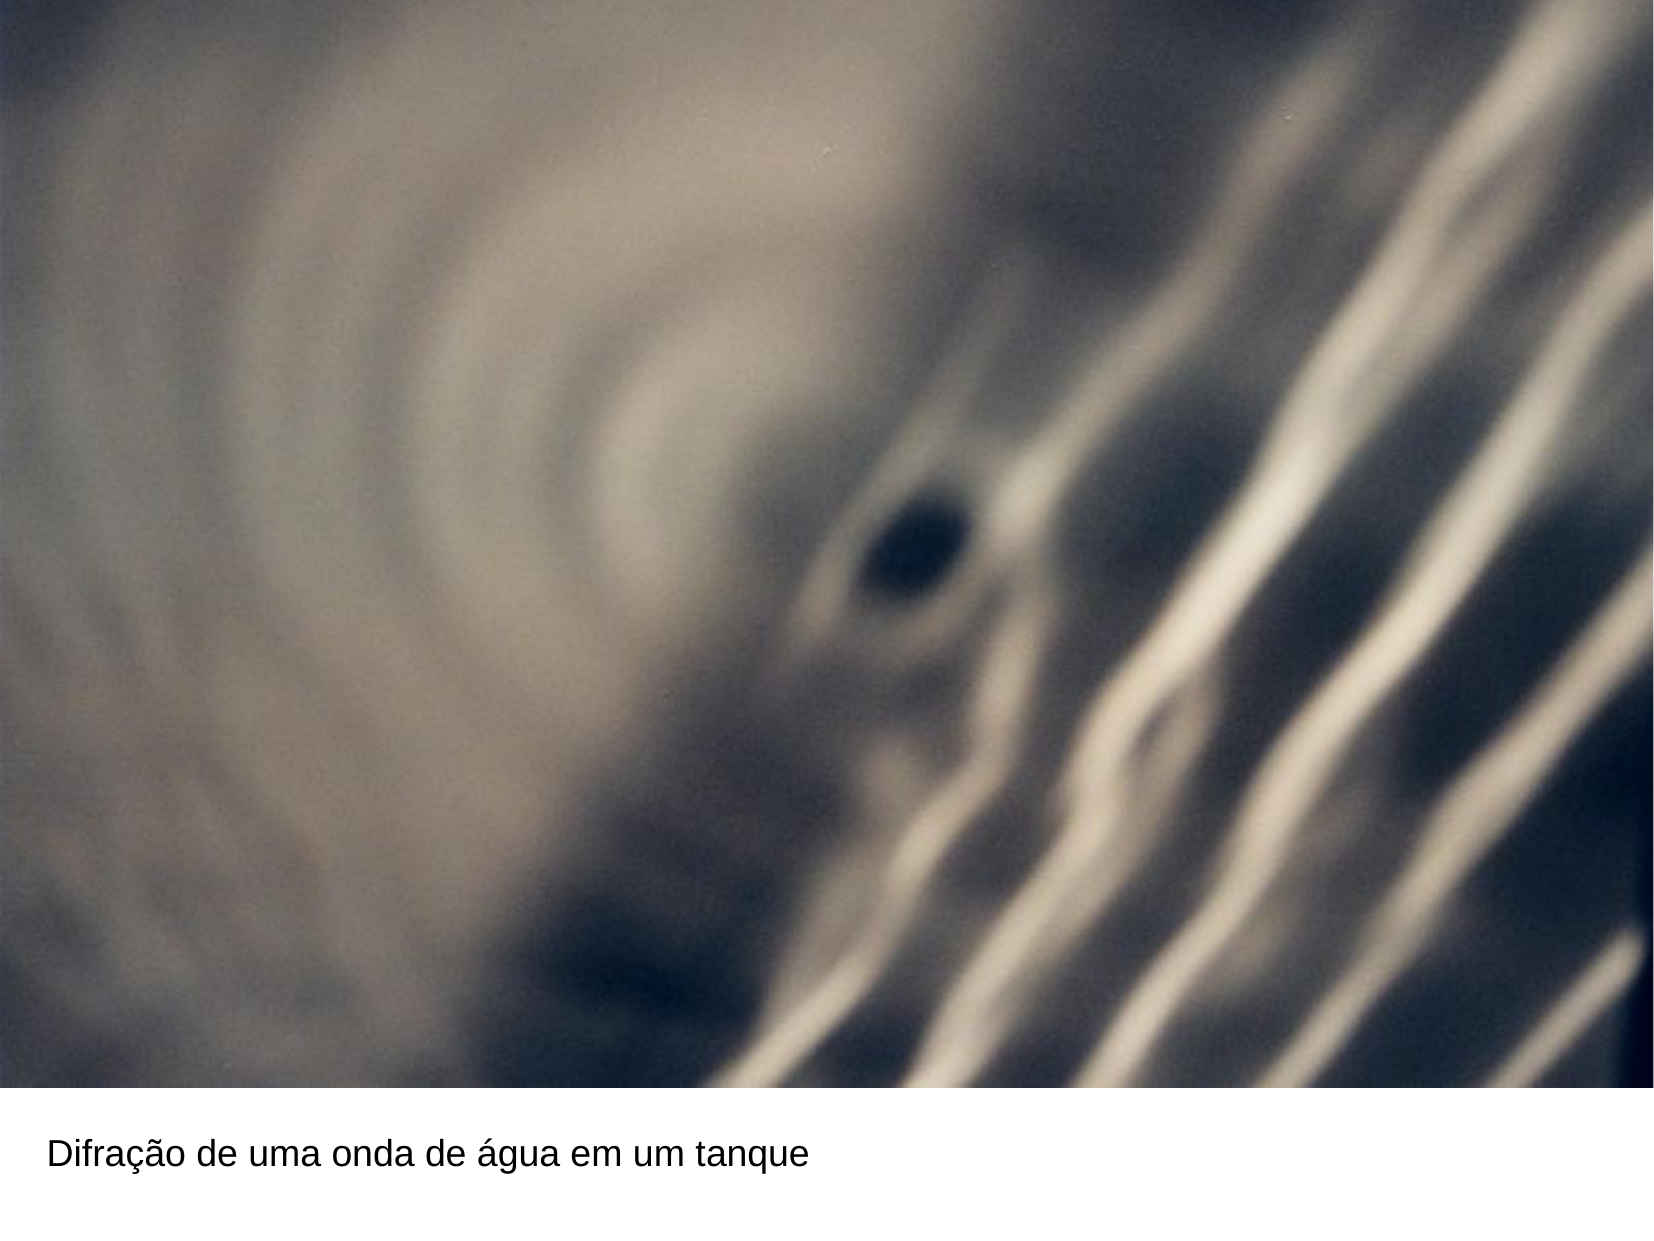

Difração de uma onda de água em um tanque